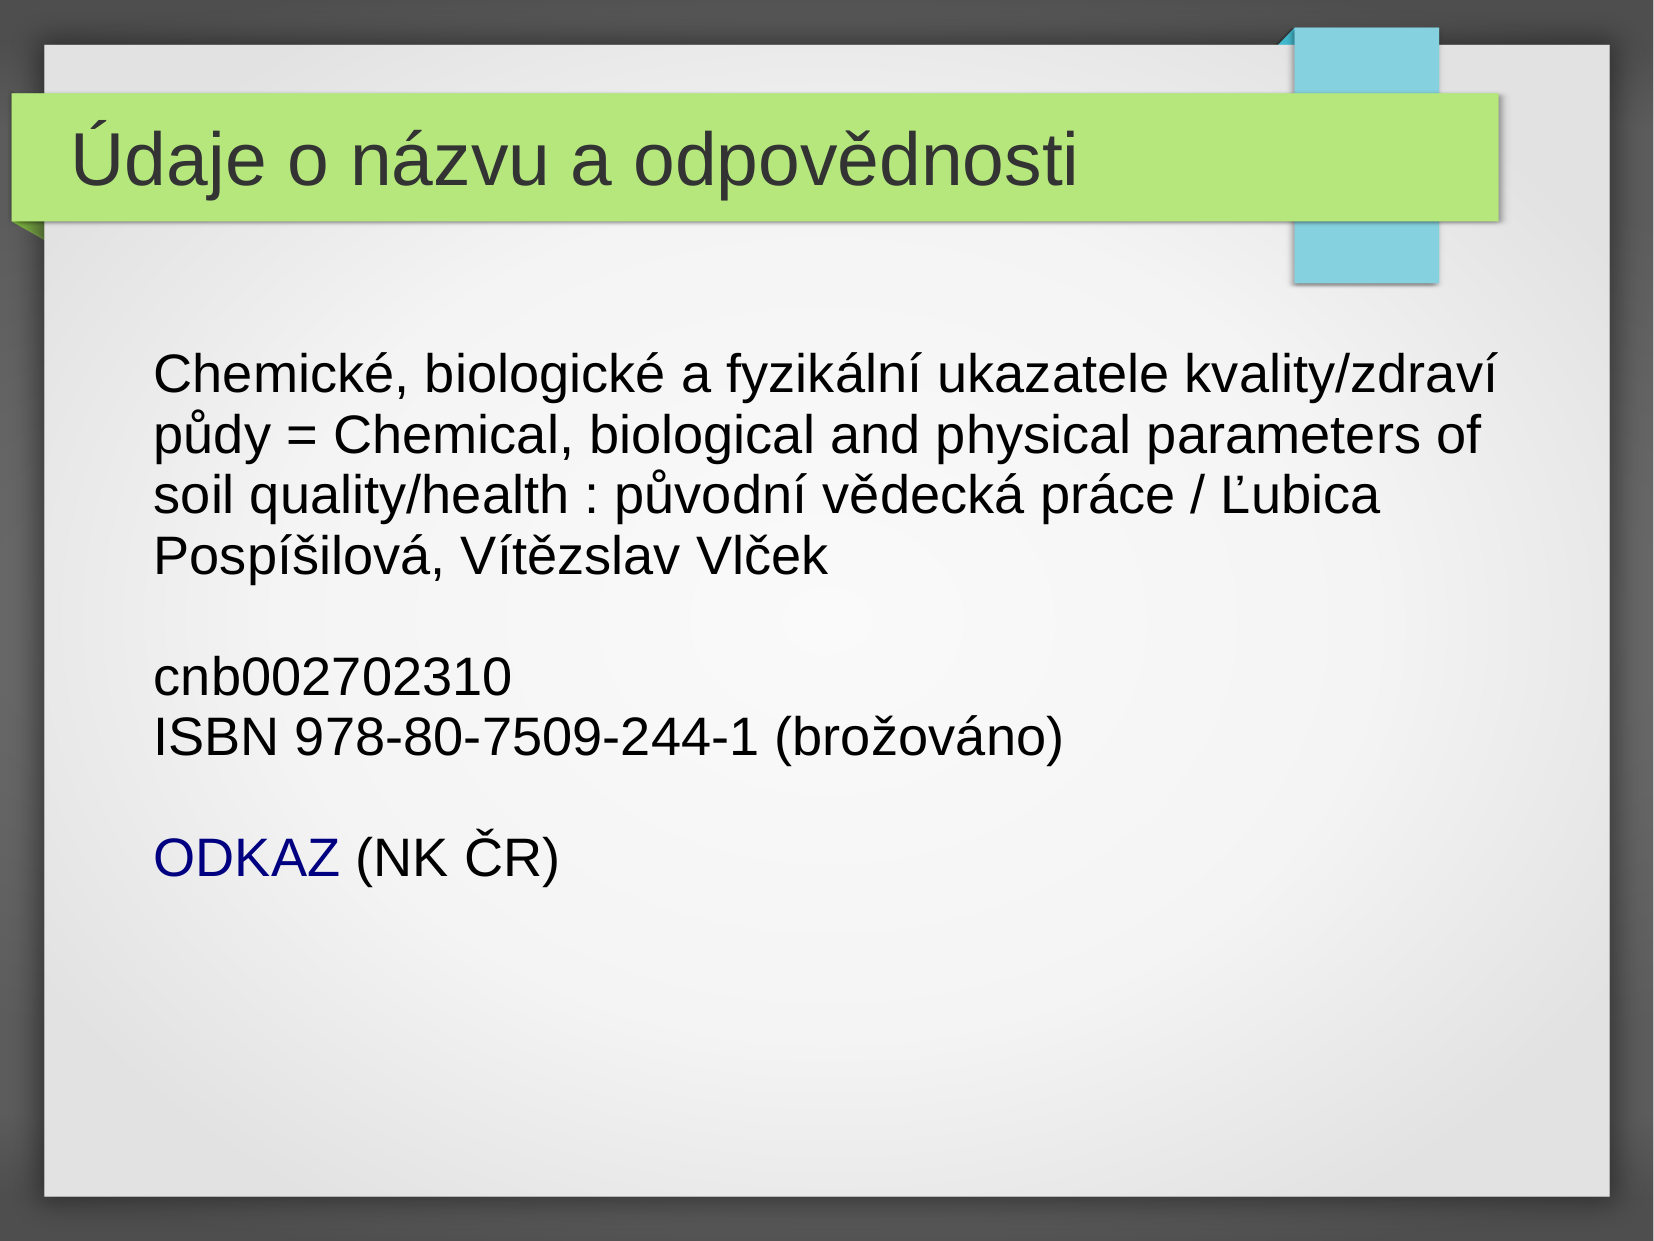

# Údaje o názvu a odpovědnosti
Chemické, biologické a fyzikální ukazatele kvality/zdraví půdy = Chemical, biological and physical parameters of soil quality/health : původní vědecká práce / Ľubica Pospíšilová, Vítězslav Vlček
cnb002702310
ISBN 978-80-7509-244-1 (brožováno)
ODKAZ (NK ČR)